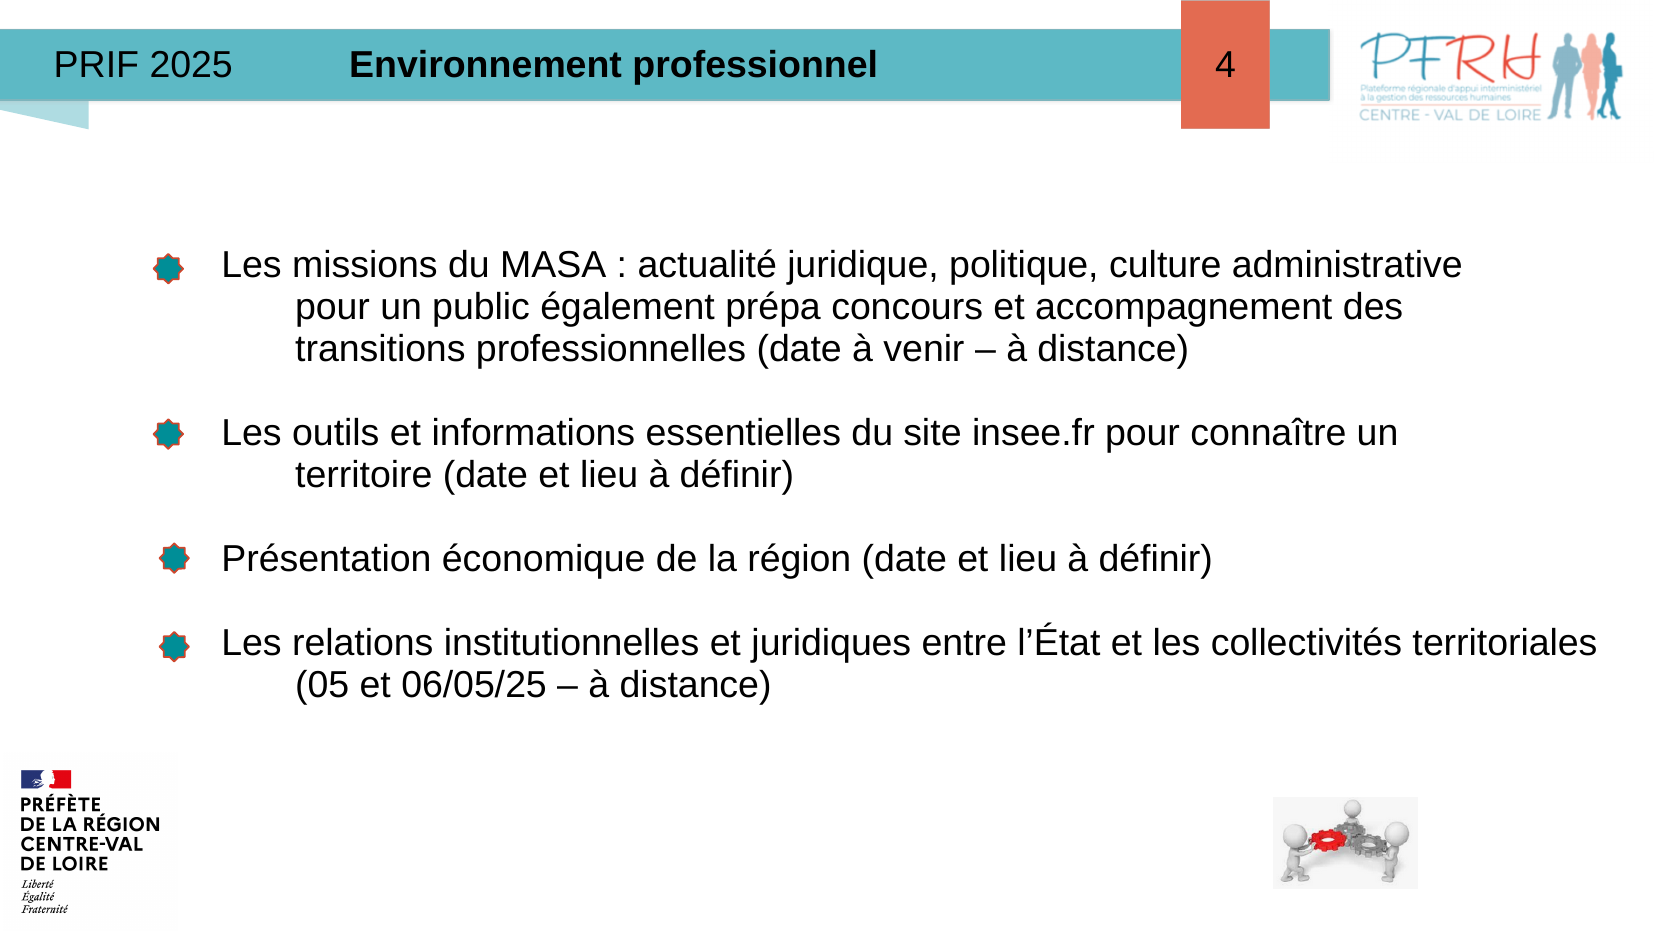

4
PRIF 2025		Environnement professionnel
Les missions du MASA : actualité juridique, politique, culture administrative
	pour un public également prépa concours et accompagnement des
	transitions professionnelles (date à venir – à distance)
Les outils et informations essentielles du site insee.fr pour connaître un
	territoire (date et lieu à définir)
Présentation économique de la région (date et lieu à définir)
Les relations institutionnelles et juridiques entre l’État et les collectivités territoriales
	(05 et 06/05/25 – à distance)